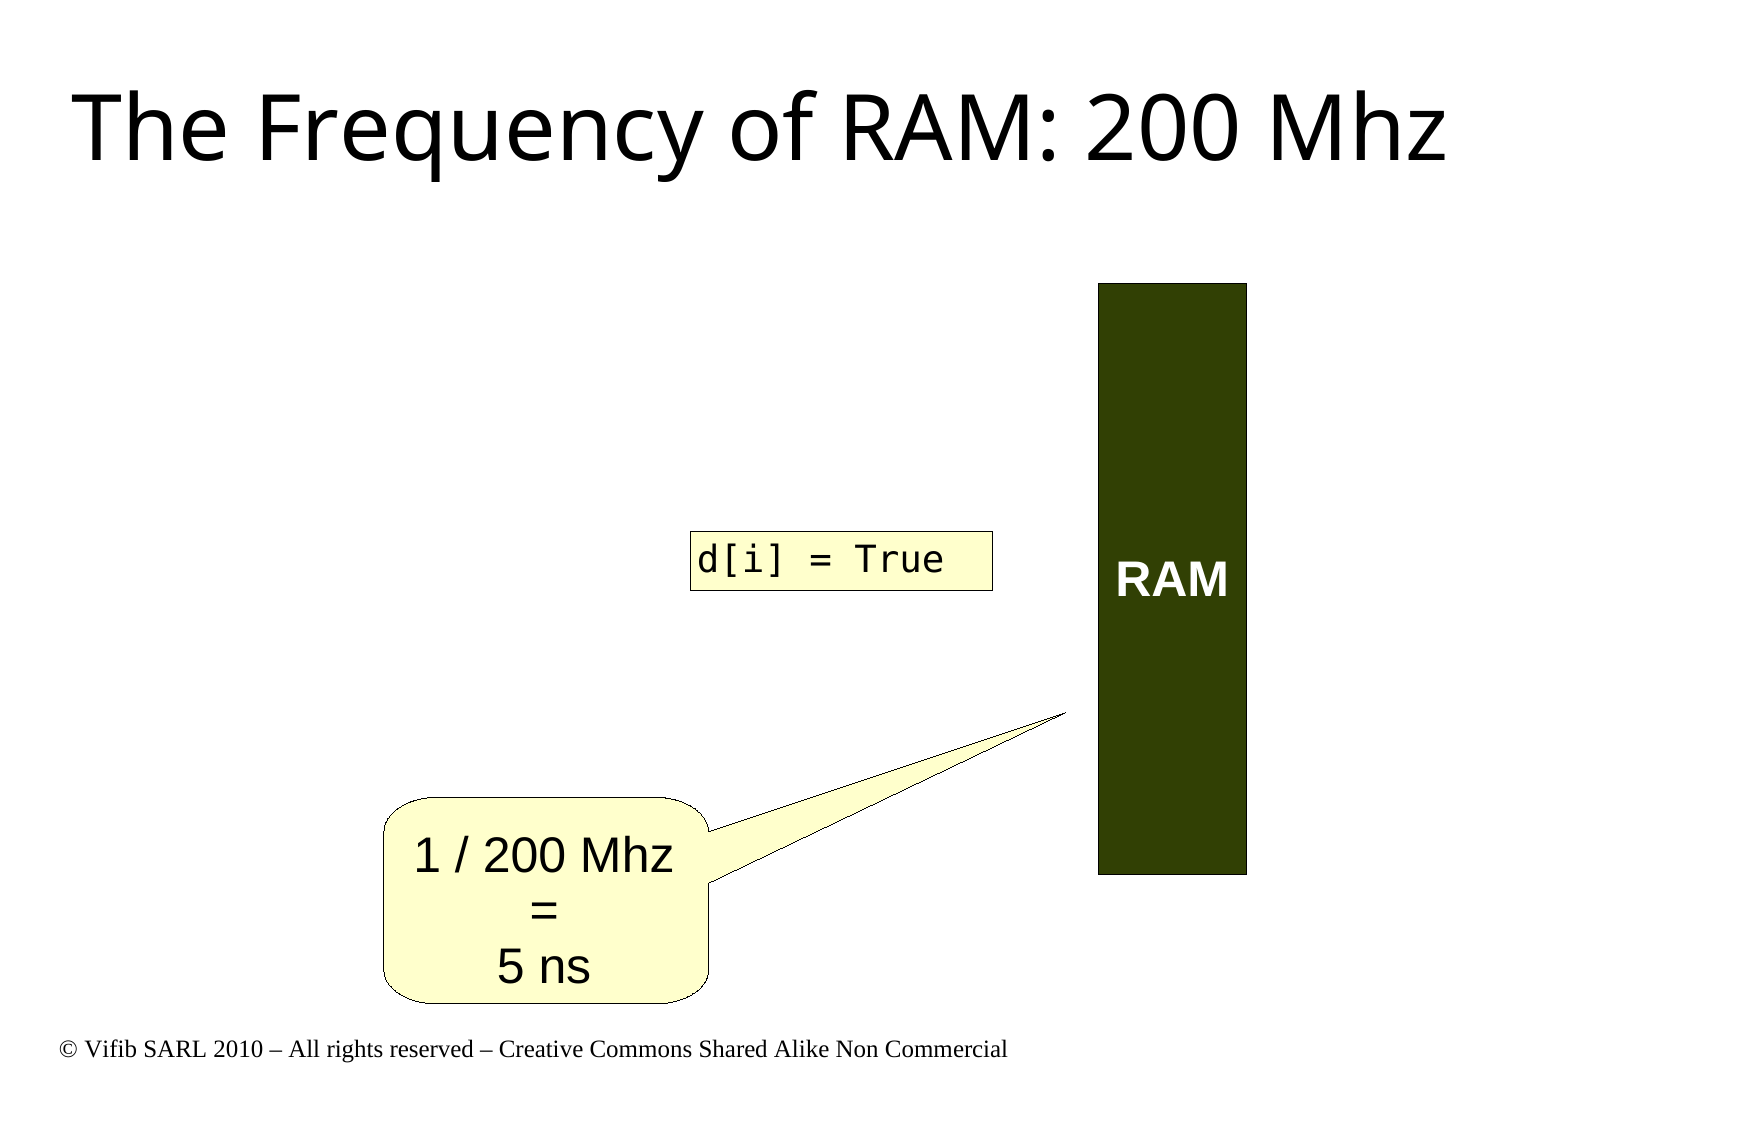

# The Frequency of RAM: 200 Mhz
RAM
d[i] = True
1 / 200 Mhz
=
5 ns